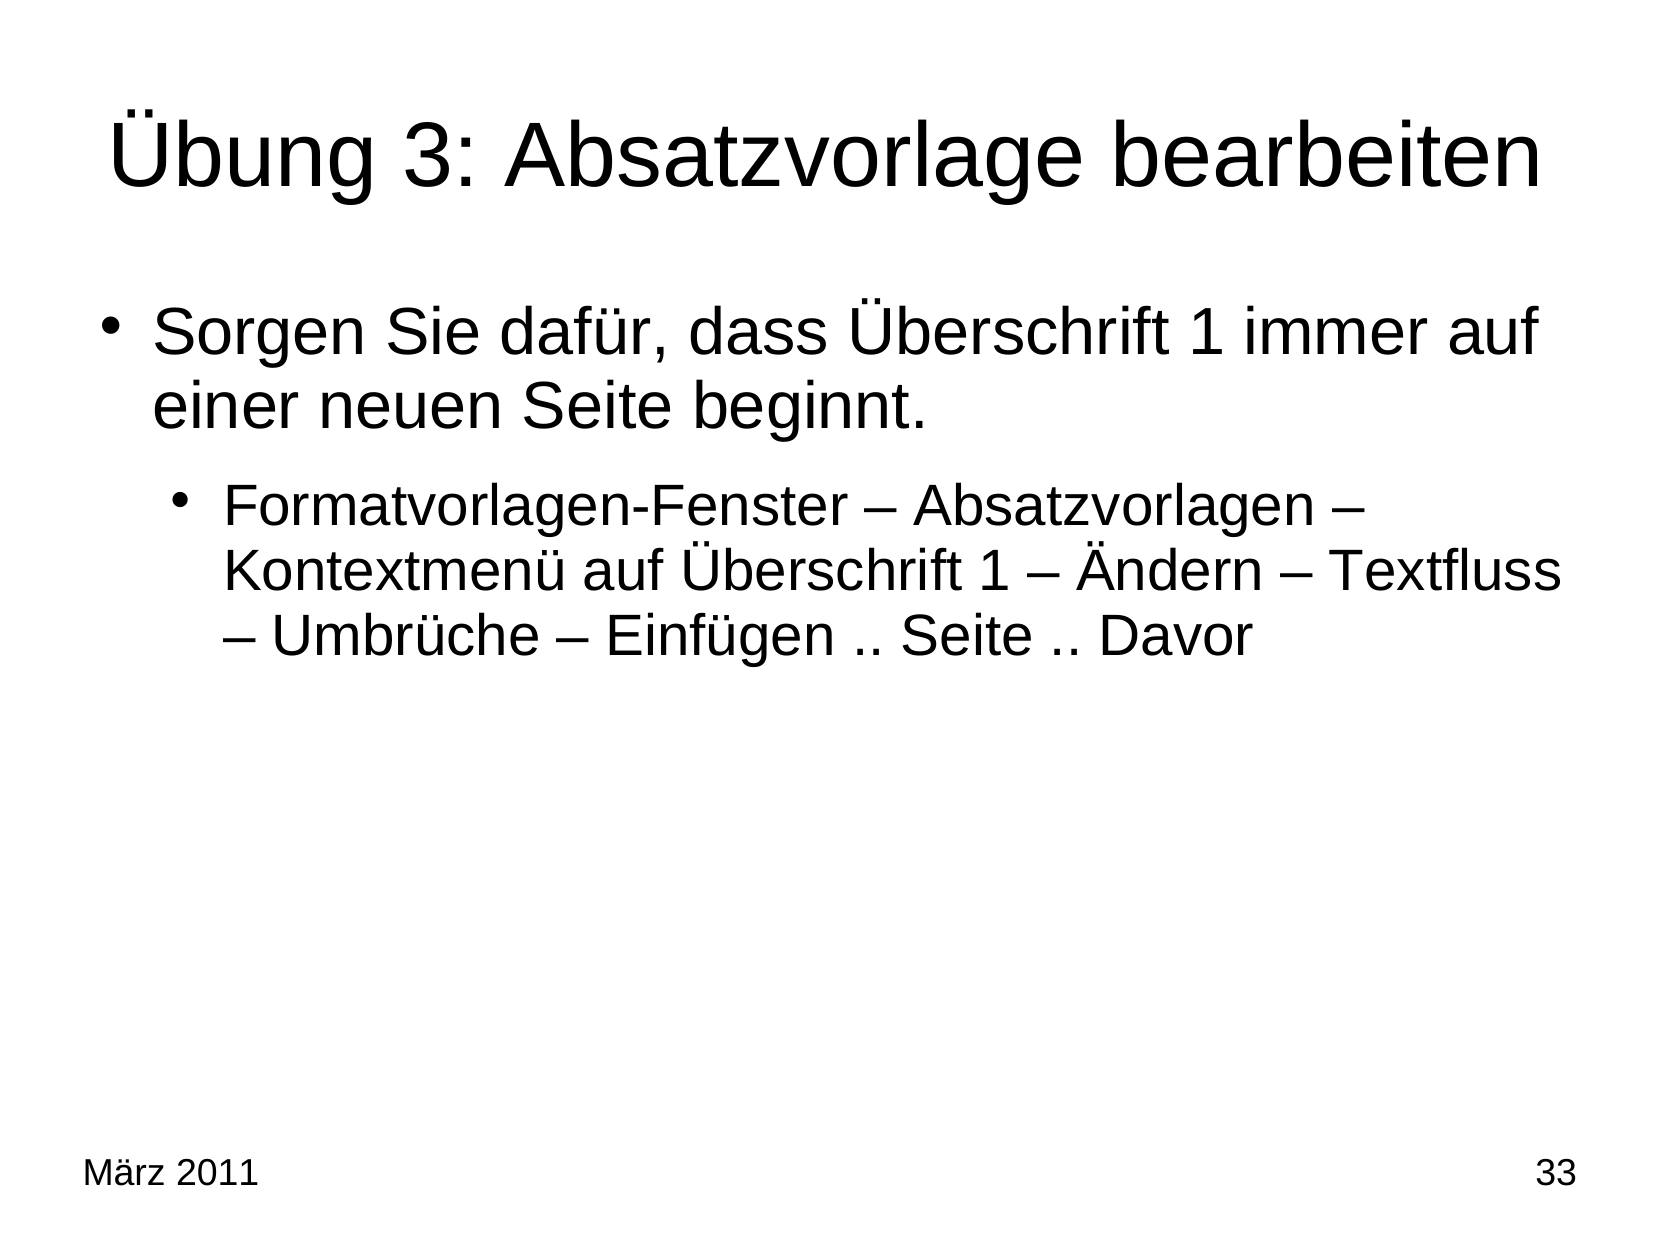

# Übung 3: Absatzvorlage bearbeiten
Sorgen Sie dafür, dass Überschrift 1 immer auf einer neuen Seite beginnt.
Formatvorlagen-Fenster – Absatzvorlagen – Kontextmenü auf Überschrift 1 – Ändern – Textfluss – Umbrüche – Einfügen .. Seite .. Davor
März 2011
33